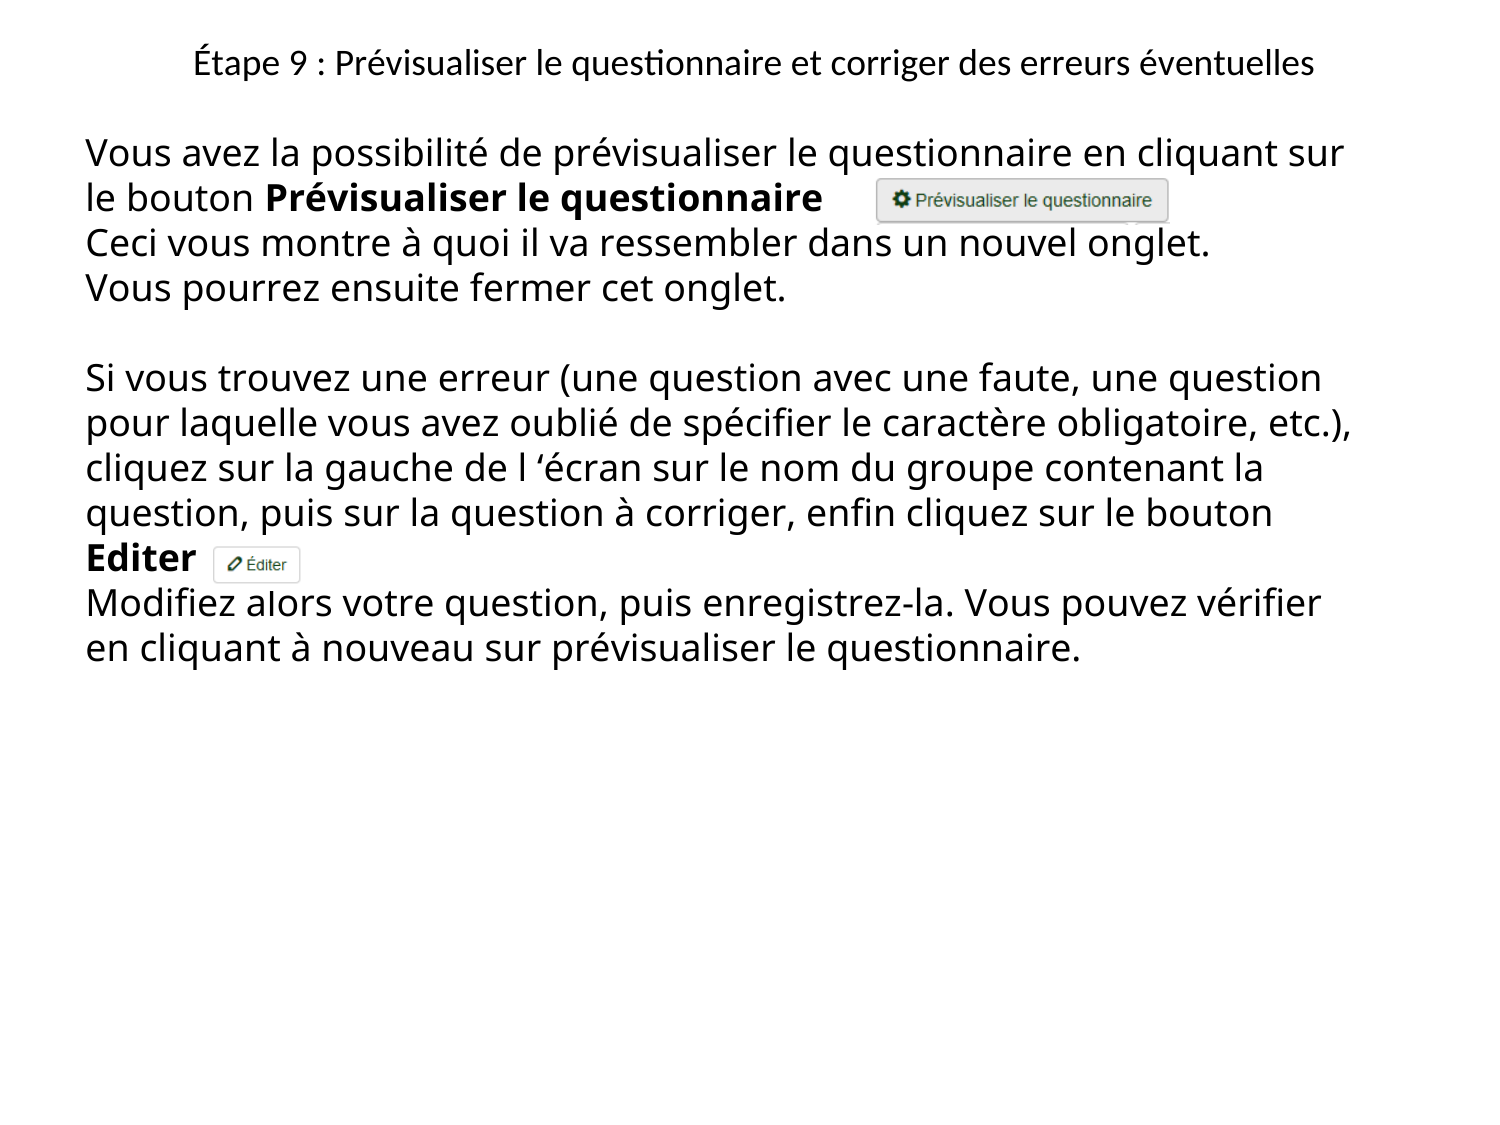

Étape 9 : Prévisualiser le questionnaire et corriger des erreurs éventuelles
Vous avez la possibilité de prévisualiser le questionnaire en cliquant sur le bouton Prévisualiser le questionnaire
Ceci vous montre à quoi il va ressembler dans un nouvel onglet.
Vous pourrez ensuite fermer cet onglet.
Si vous trouvez une erreur (une question avec une faute, une question pour laquelle vous avez oublié de spécifier le caractère obligatoire, etc.), cliquez sur la gauche de l ‘écran sur le nom du groupe contenant la question, puis sur la question à corriger, enfin cliquez sur le bouton Editer
Modifiez alors votre question, puis enregistrez-la. Vous pouvez vérifier en cliquant à nouveau sur prévisualiser le questionnaire.